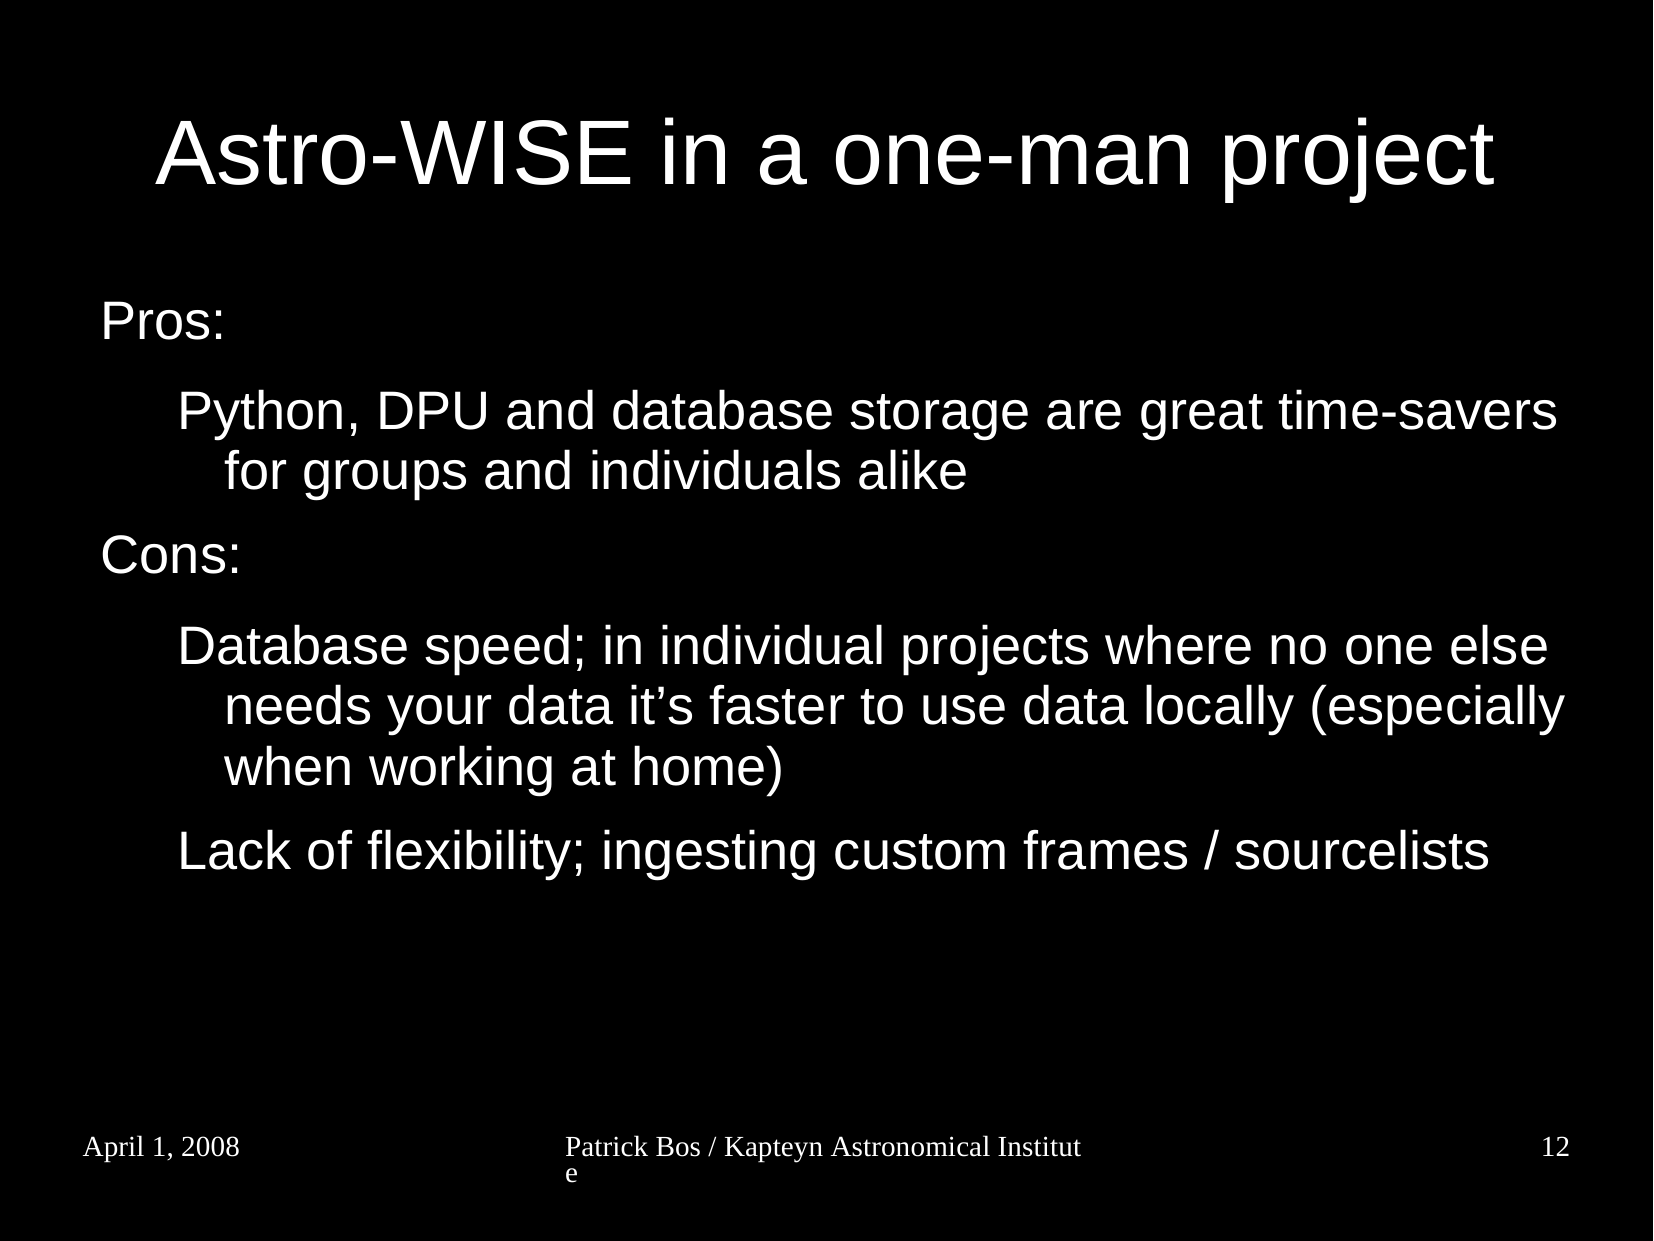

# Astro-WISE in a one-man project
Pros:
Python, DPU and database storage are great time-savers for groups and individuals alike
Cons:
Database speed; in individual projects where no one else needs your data it’s faster to use data locally (especially when working at home)
Lack of flexibility; ingesting custom frames / sourcelists
April 1, 2008
Patrick Bos / Kapteyn Astronomical Institute
12